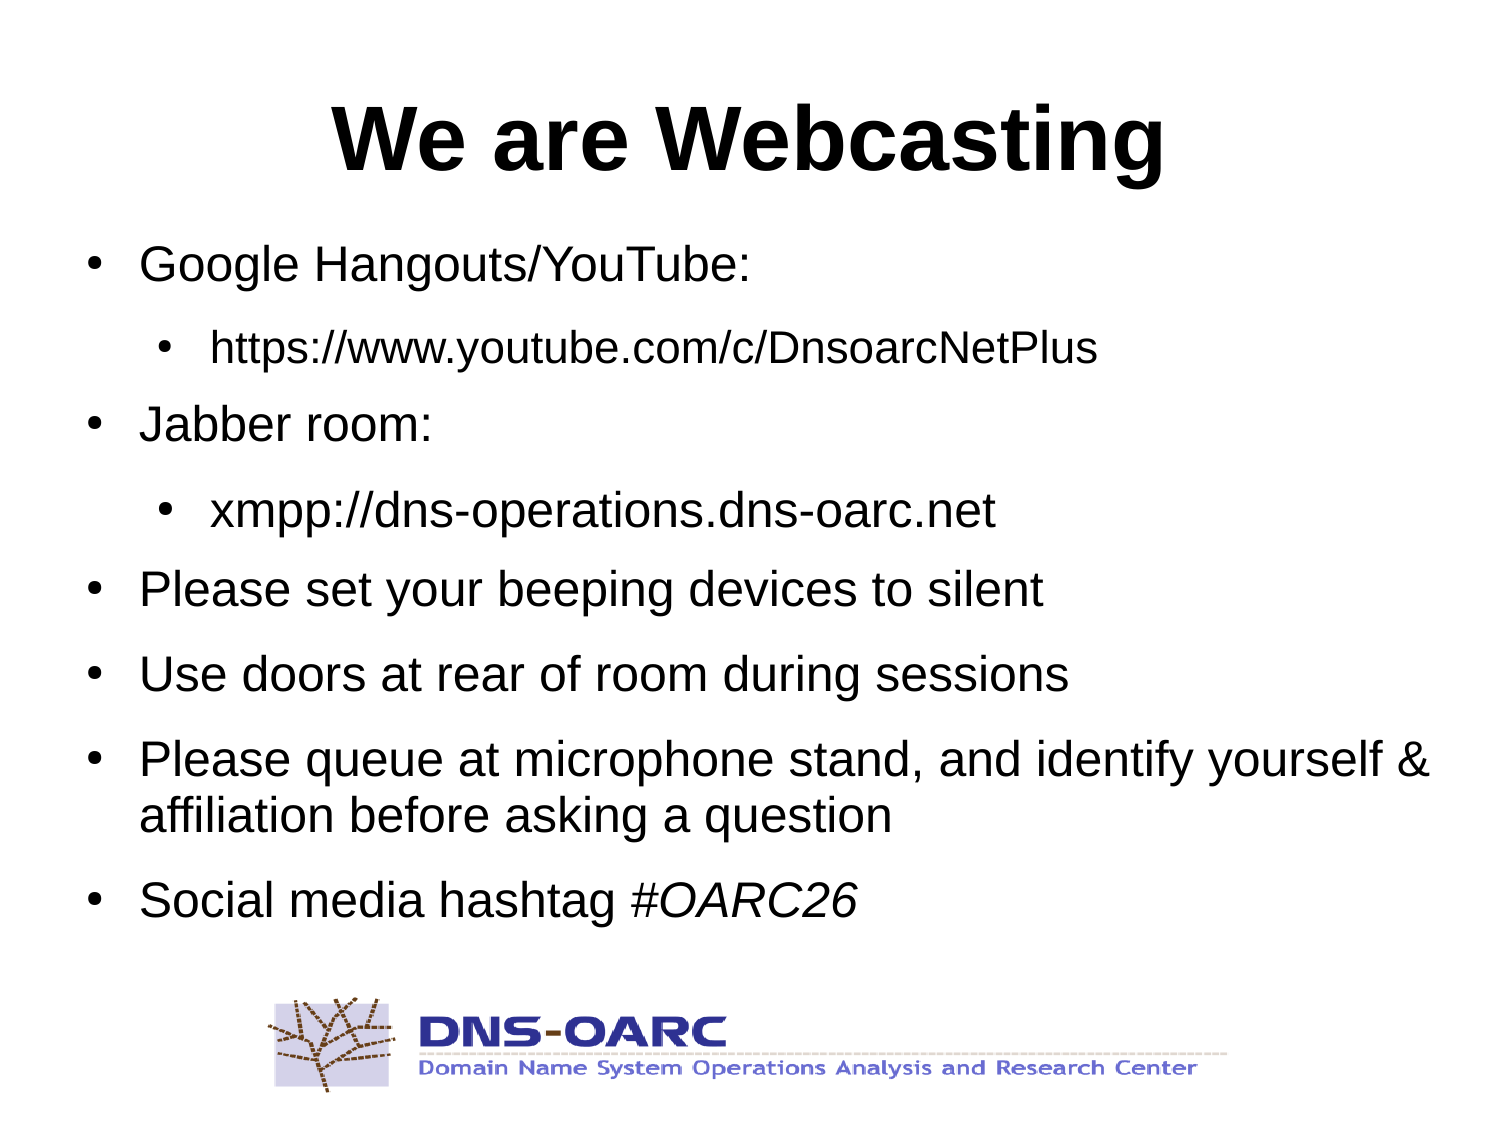

# We are Webcasting
Google Hangouts/YouTube:
https://www.youtube.com/c/DnsoarcNetPlus
Jabber room:
xmpp://dns-operations.dns-oarc.net
Please set your beeping devices to silent
Use doors at rear of room during sessions
Please queue at microphone stand, and identify yourself & affiliation before asking a question
Social media hashtag #OARC26